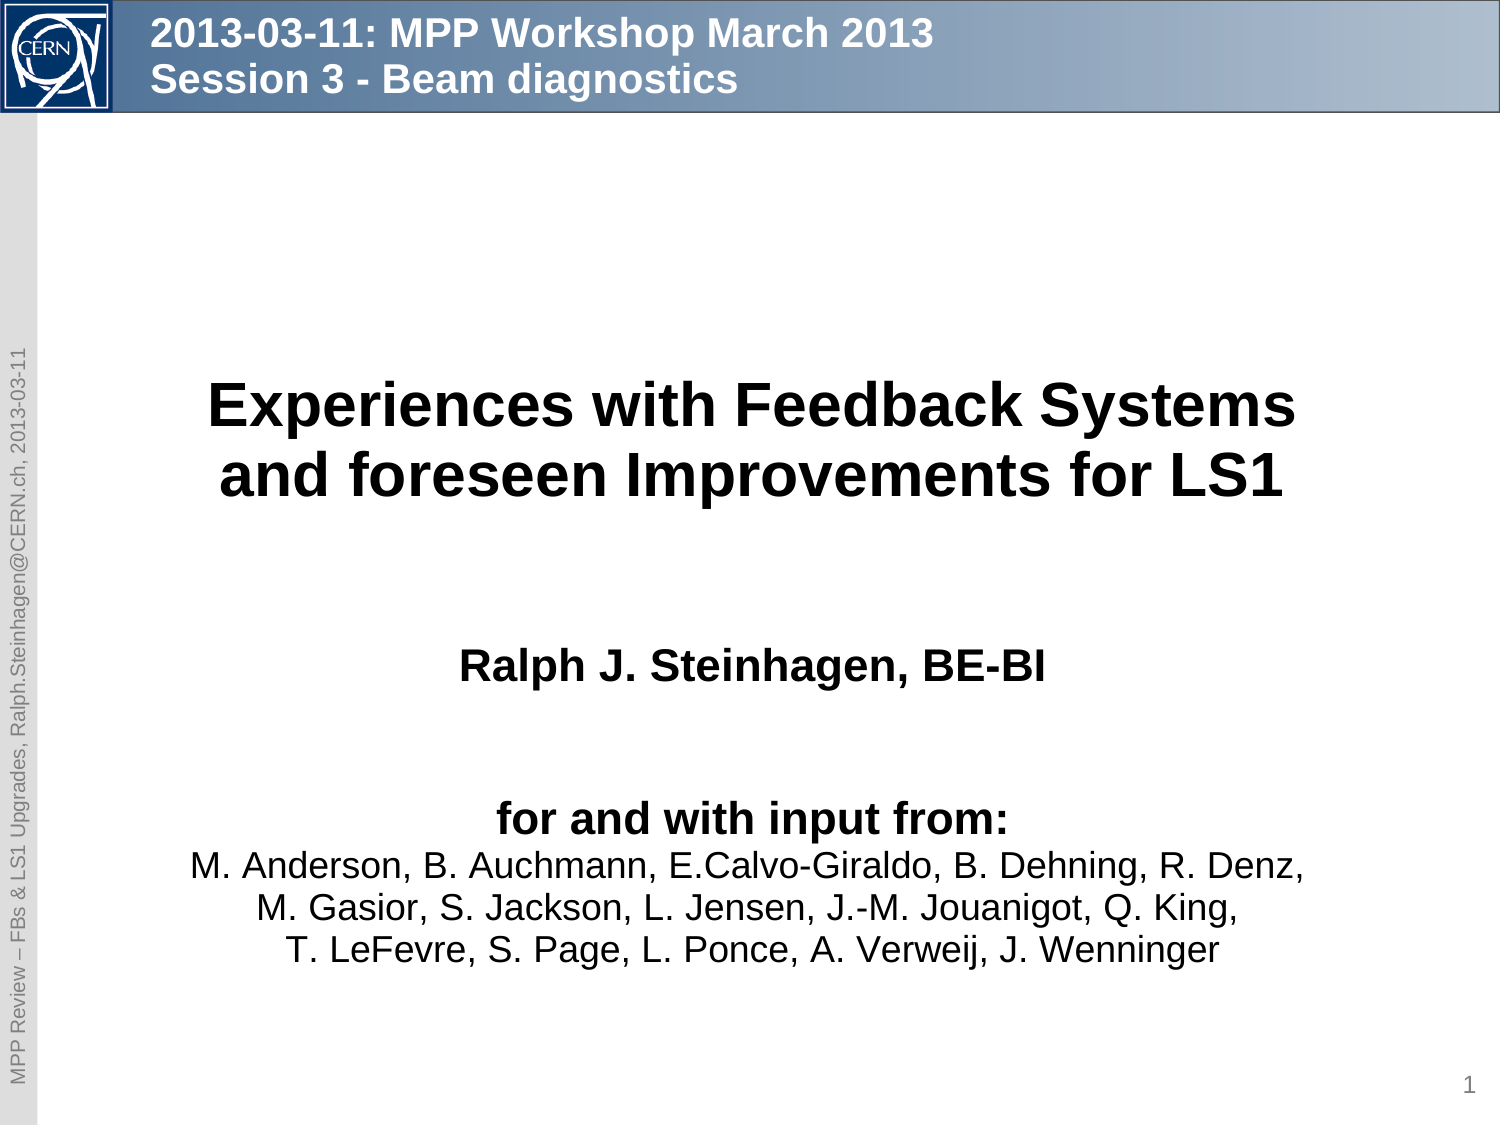

2013-03-11: MPP Workshop March 2013
Session 3 - Beam diagnostics
# Experiences with Feedback Systems and foreseen Improvements for LS1 Ralph J. Steinhagen, BE-BI for and with input from: M. Anderson, B. Auchmann, E.Calvo-Giraldo, B. Dehning, R. Denz, M. Gasior, S. Jackson, L. Jensen, J.-M. Jouanigot, Q. King, T. LeFevre, S. Page, L. Ponce, A. Verweij, J. Wenninger